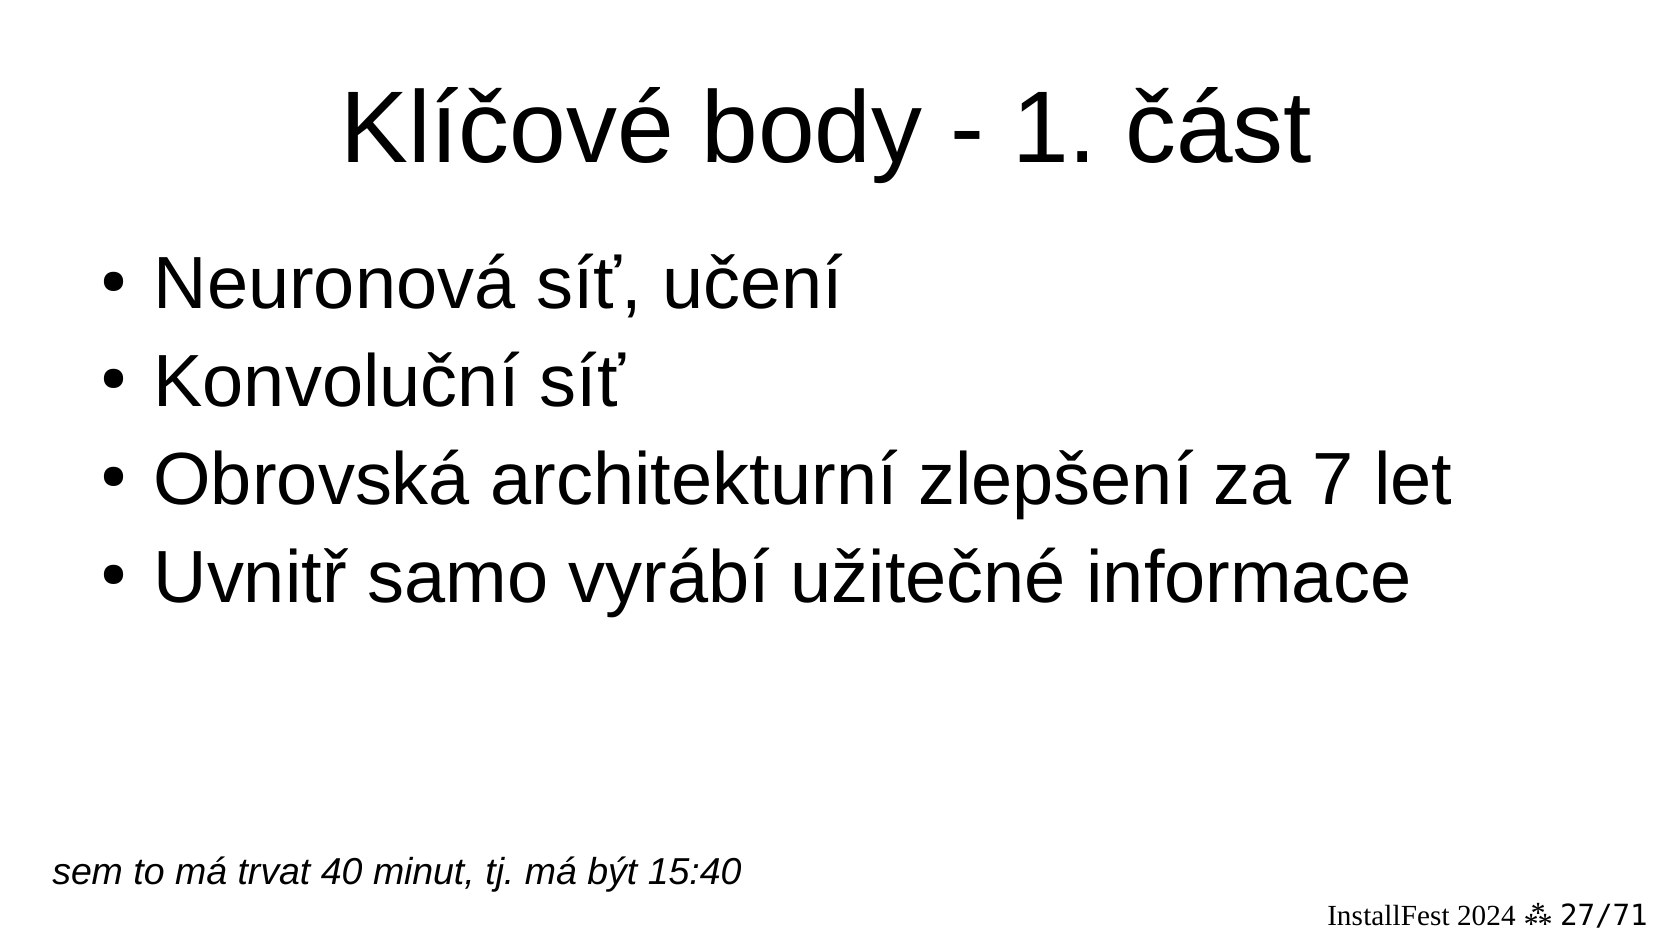

# Klíčové body - 1. část
Neuronová síť, učení
Konvoluční síť
Obrovská architekturní zlepšení za 7 let
Uvnitř samo vyrábí užitečné informace
sem to má trvat 40 minut, tj. má být 15:40
27